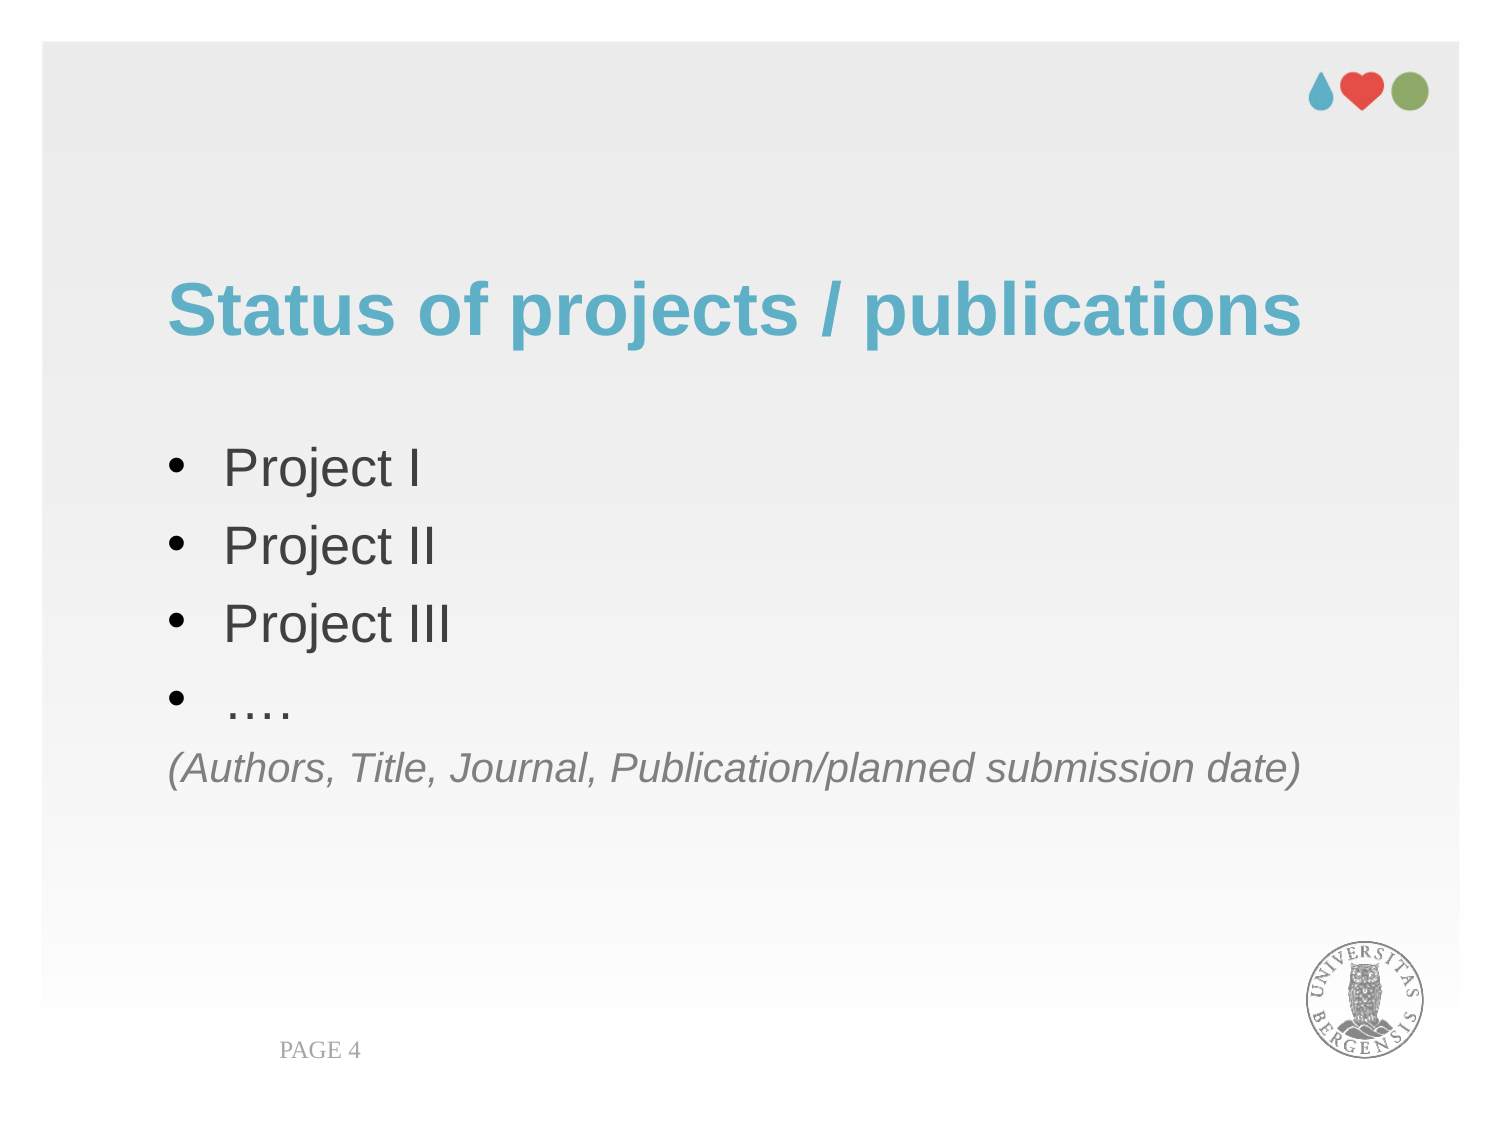

# Status of projects / publications
Project I
Project II
Project III
….
(Authors, Title, Journal, Publication/planned submission date)
PAGE